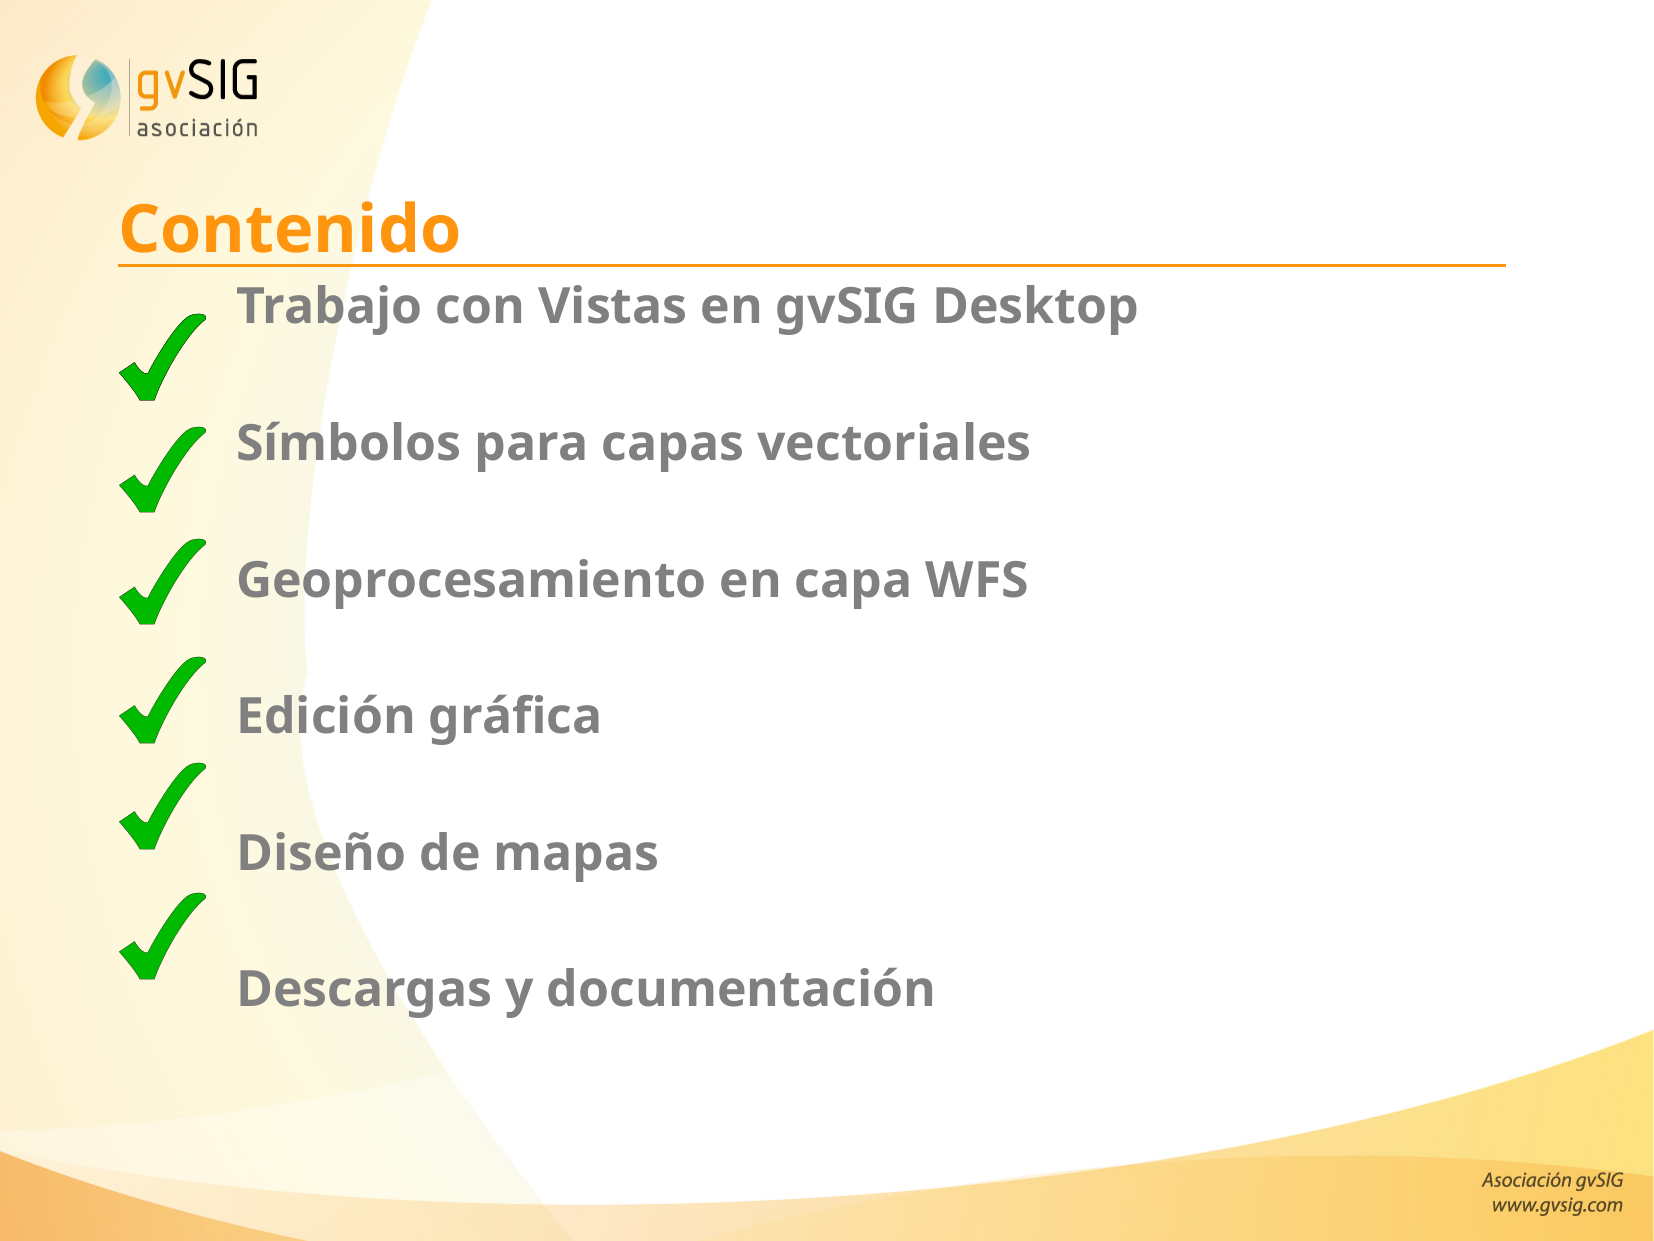

# Contenido
Trabajo con Vistas en gvSIG Desktop
Símbolos para capas vectoriales
Geoprocesamiento en capa WFS
Edición gráfica
Diseño de mapas
Descargas y documentación